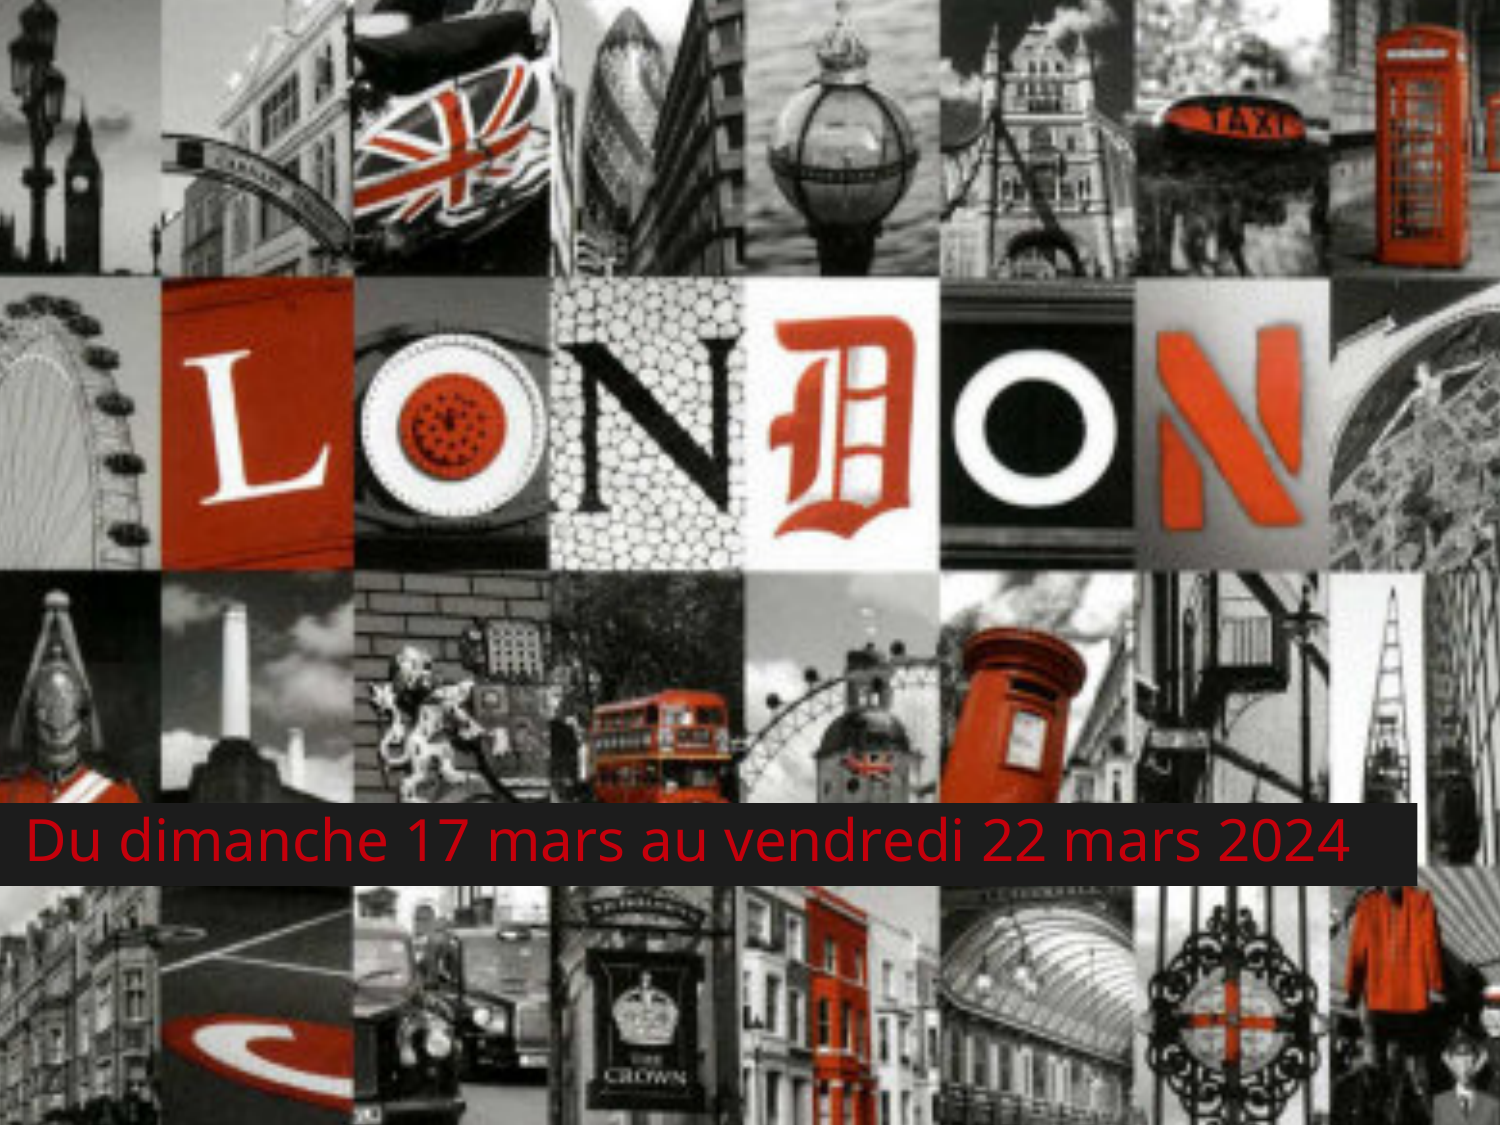

# Du dimanche 17 mars au vendredi 22 mars 2024